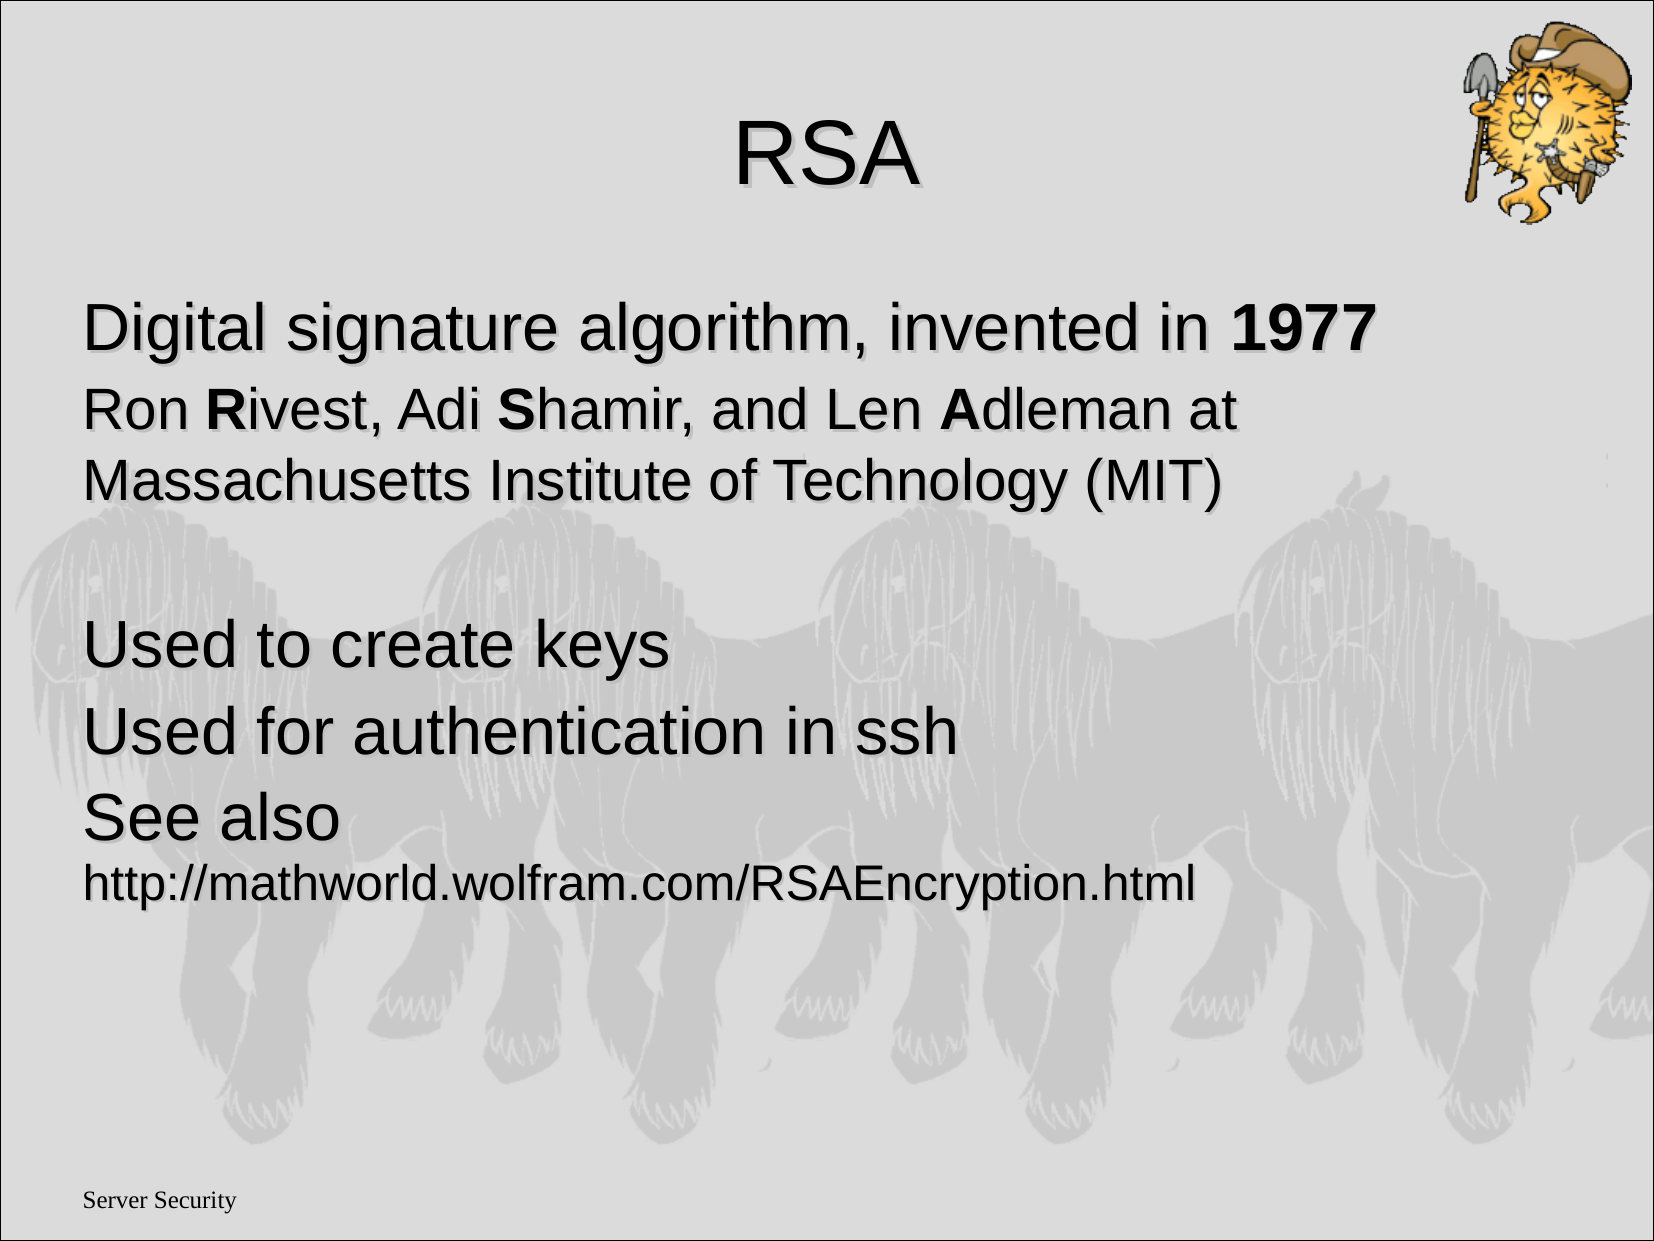

# RSA
Digital signature algorithm, invented in 1977
Ron Rivest, Adi Shamir, and Len Adleman at
Massachusetts Institute of Technology (MIT)
Used to create keys
Used for authentication in ssh
See also
http://mathworld.wolfram.com/RSAEncryption.html